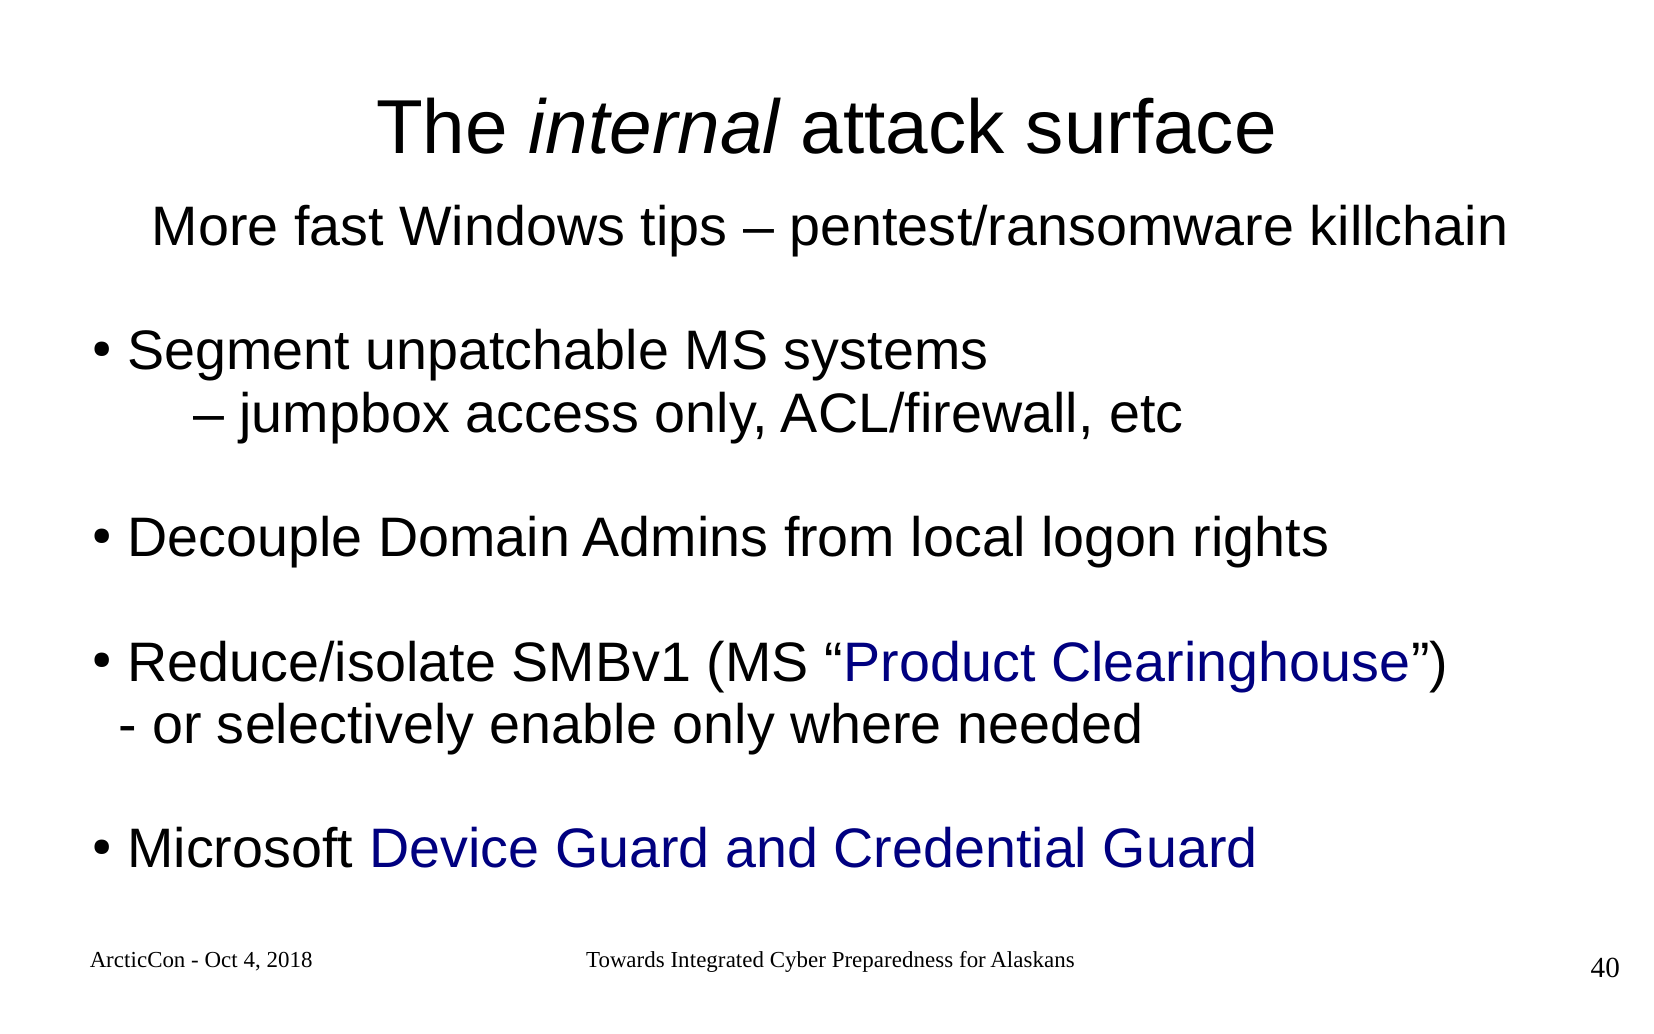

# The internal attack surface
More fast Windows tips – pentest/ransomware killchain
Segment unpatchable MS systems
	– jumpbox access only, ACL/firewall, etc
Decouple Domain Admins from local logon rights
Reduce/isolate SMBv1 (MS “Product Clearinghouse”)
- or selectively enable only where needed
Microsoft Device Guard and Credential Guard